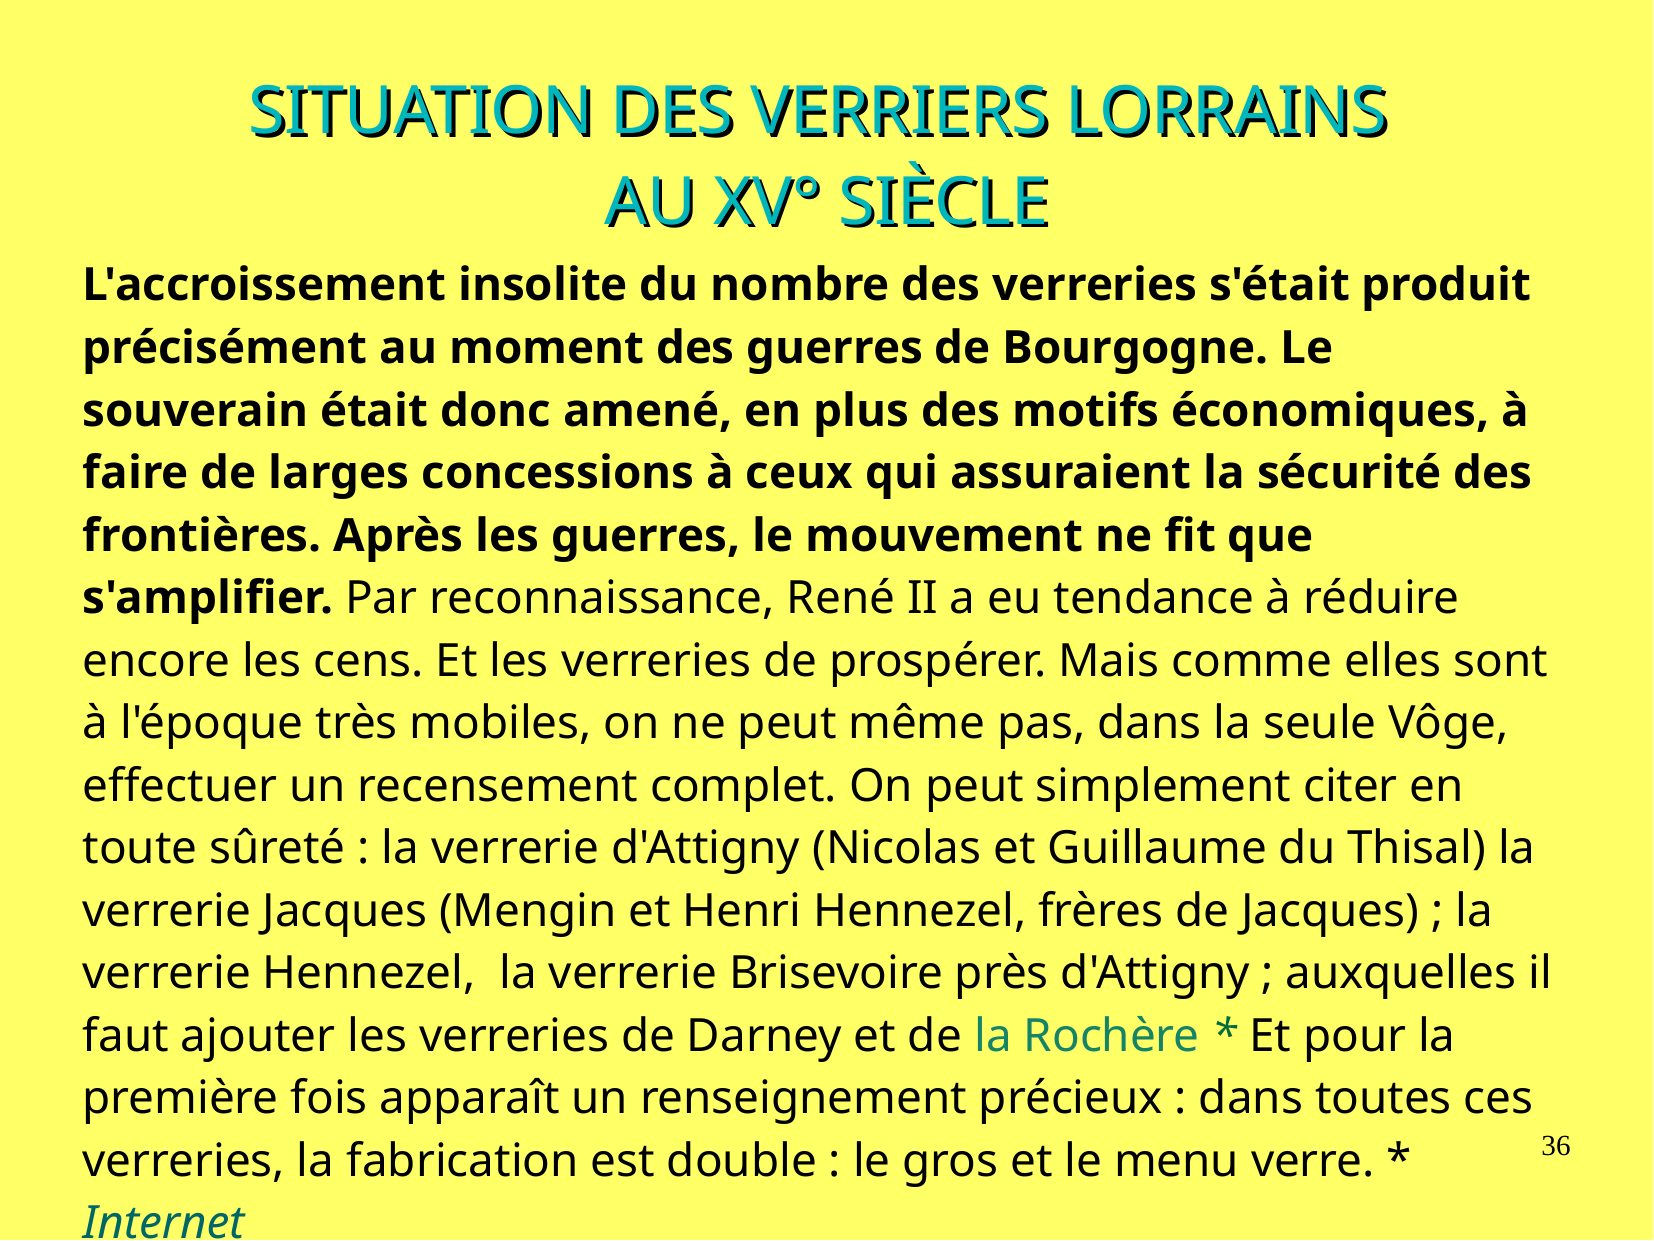

# SITUATION DES VERRIERS LORRAINS AU XV° SIÈCLE
L'accroissement insolite du nombre des verreries s'était produit précisément au moment des guerres de Bourgogne. Le souverain était donc amené, en plus des motifs économiques, à faire de larges concessions à ceux qui assuraient la sécurité des frontières. Après les guerres, le mouvement ne fit que s'amplifier. Par reconnaissance, René II a eu tendance à réduire encore les cens. Et les verreries de prospérer. Mais comme elles sont à l'époque très mobiles, on ne peut même pas, dans la seule Vôge, effectuer un recensement complet. On peut simplement citer en toute sûreté : la verrerie d'Attigny (Nicolas et Guillaume du Thisal) la verrerie Jacques (Mengin et Henri Hennezel, frères de Jacques) ; la verrerie Hennezel, la verrerie Brisevoire près d'Attigny ; auxquelles il faut ajouter les verreries de Darney et de la Rochère * Et pour la première fois apparaît un renseignement précieux : dans toutes ces verreries, la fabrication est double : le gros et le menu verre. *Internet
36